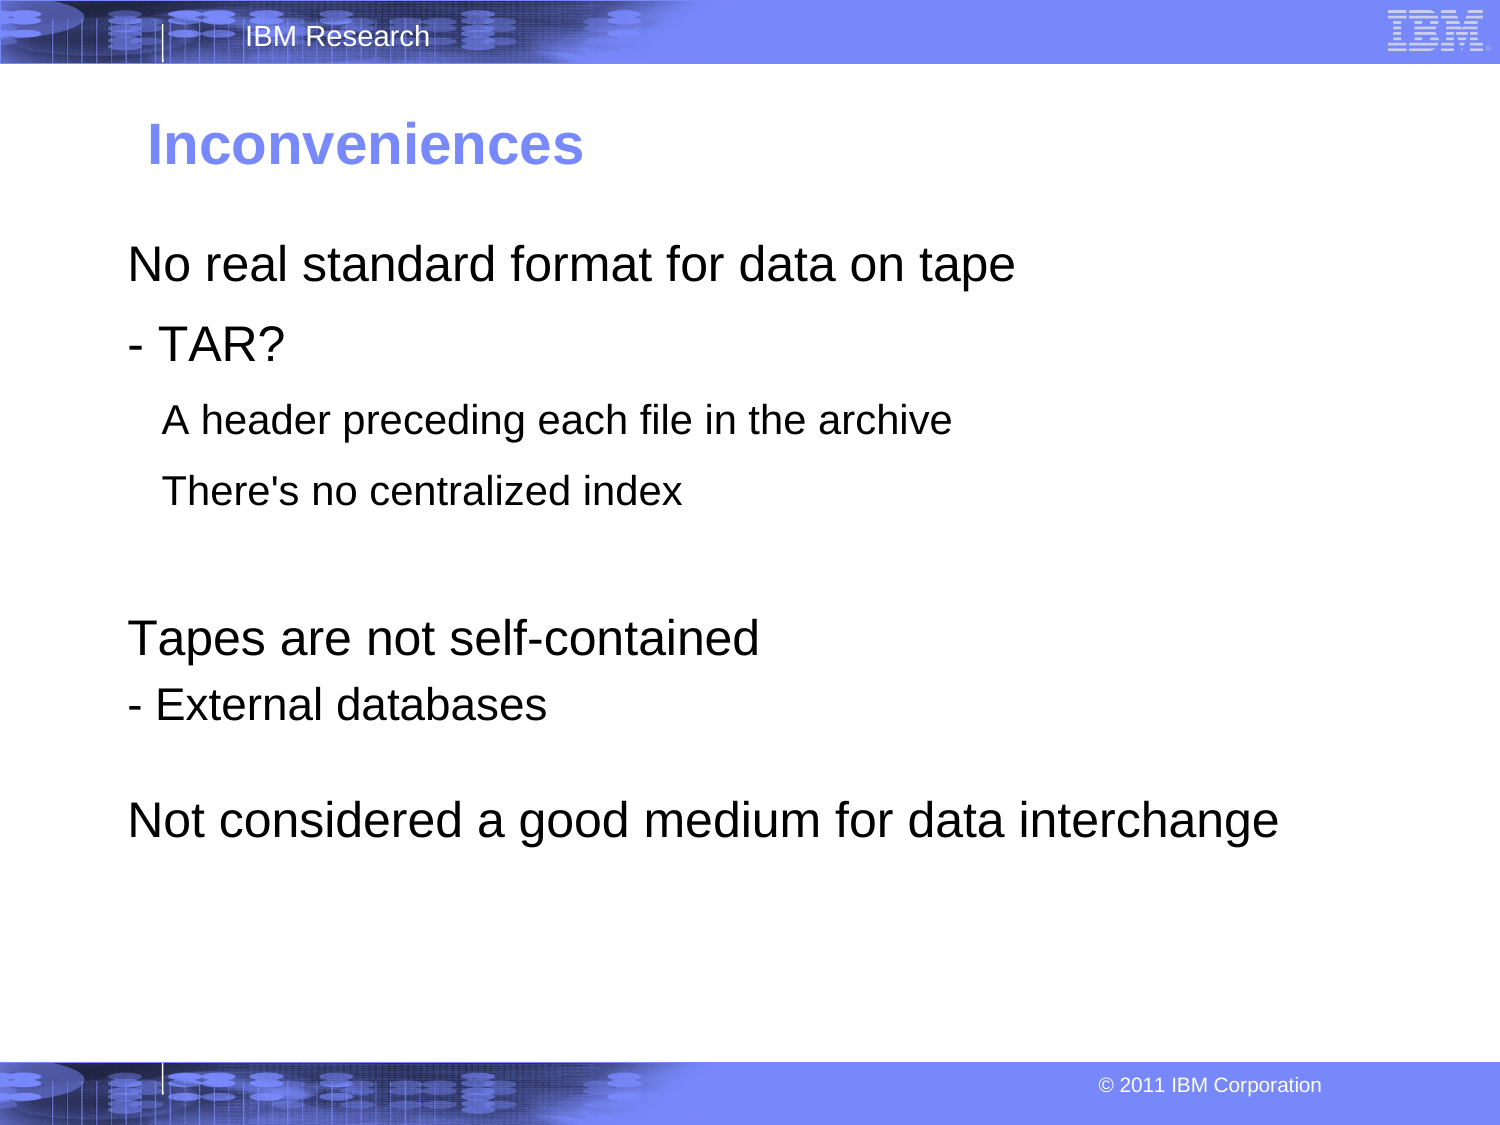

# Inconveniences
No real standard format for data on tape
- TAR?
 A header preceding each file in the archive
 There's no centralized index
Tapes are not self-contained
- External databases
Not considered a good medium for data interchange